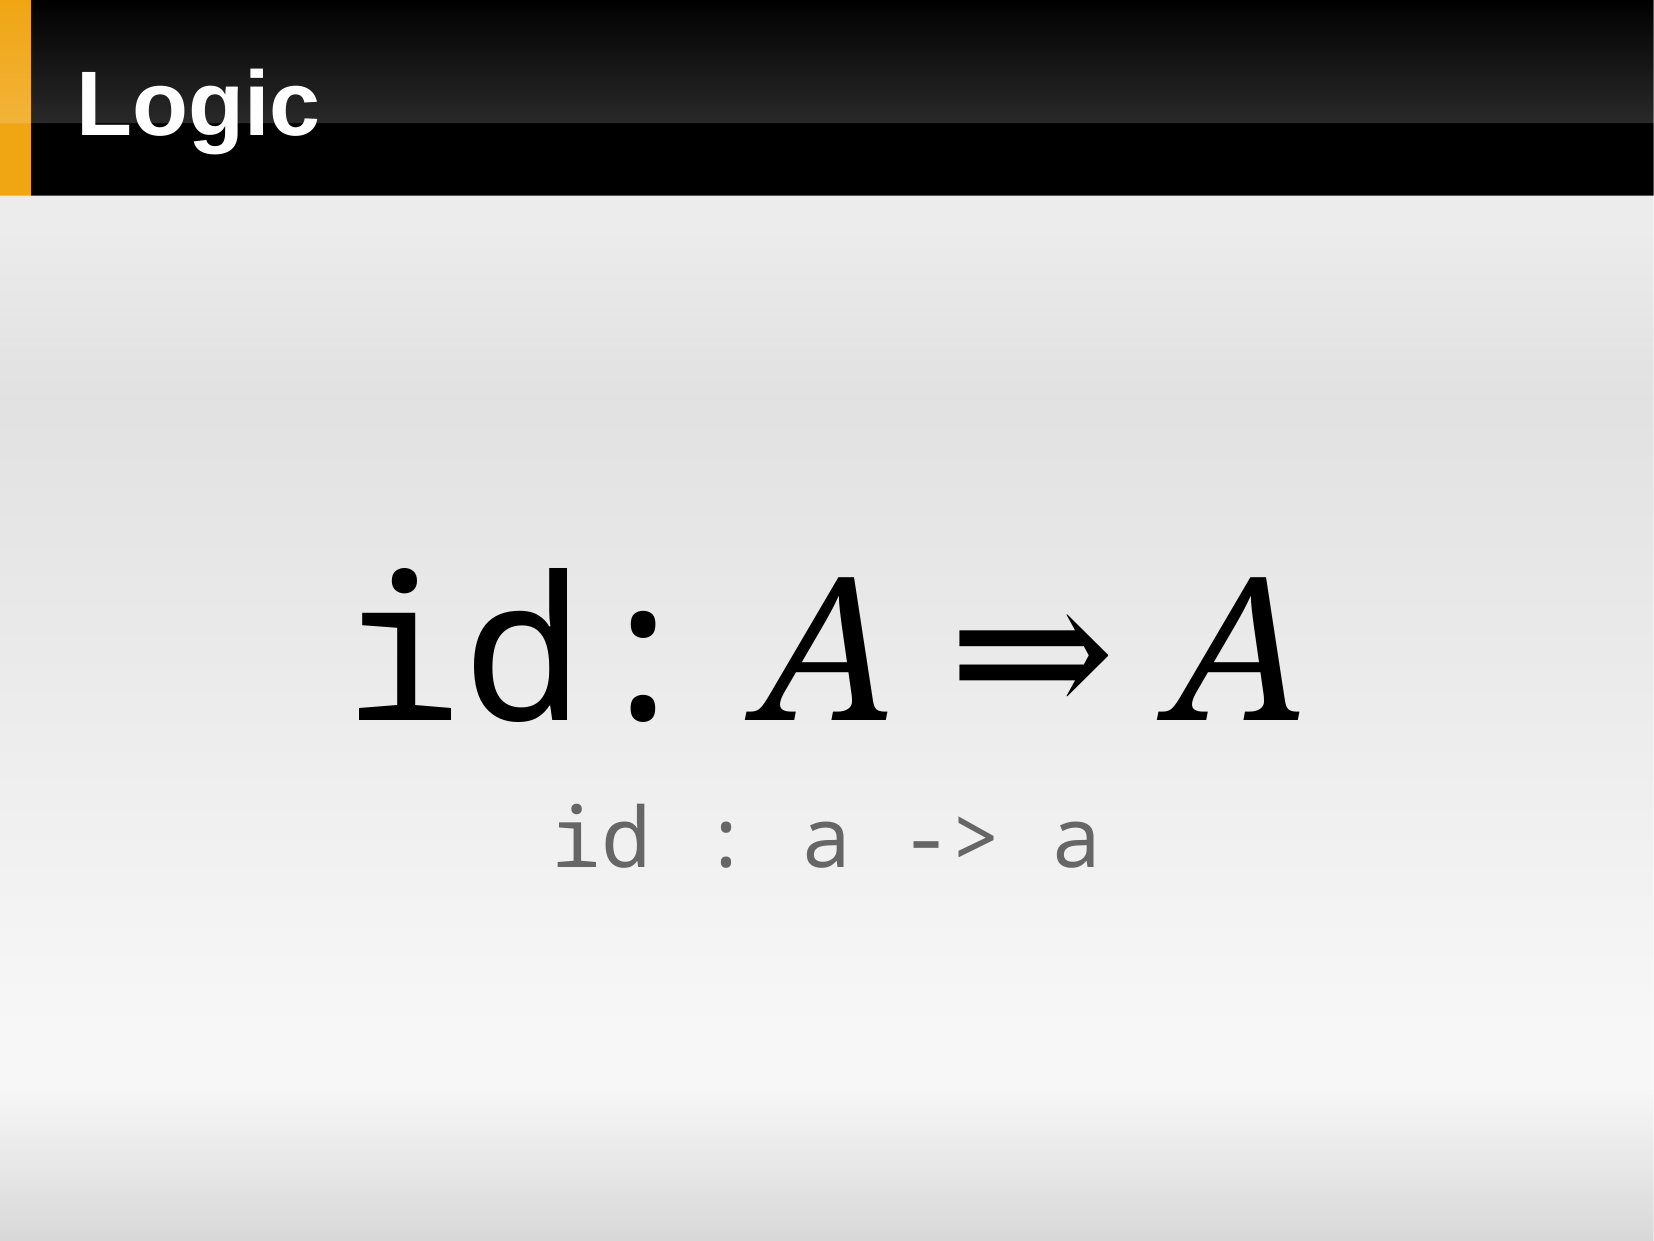

# Logic
id: A ⇒ A
id : a -> a